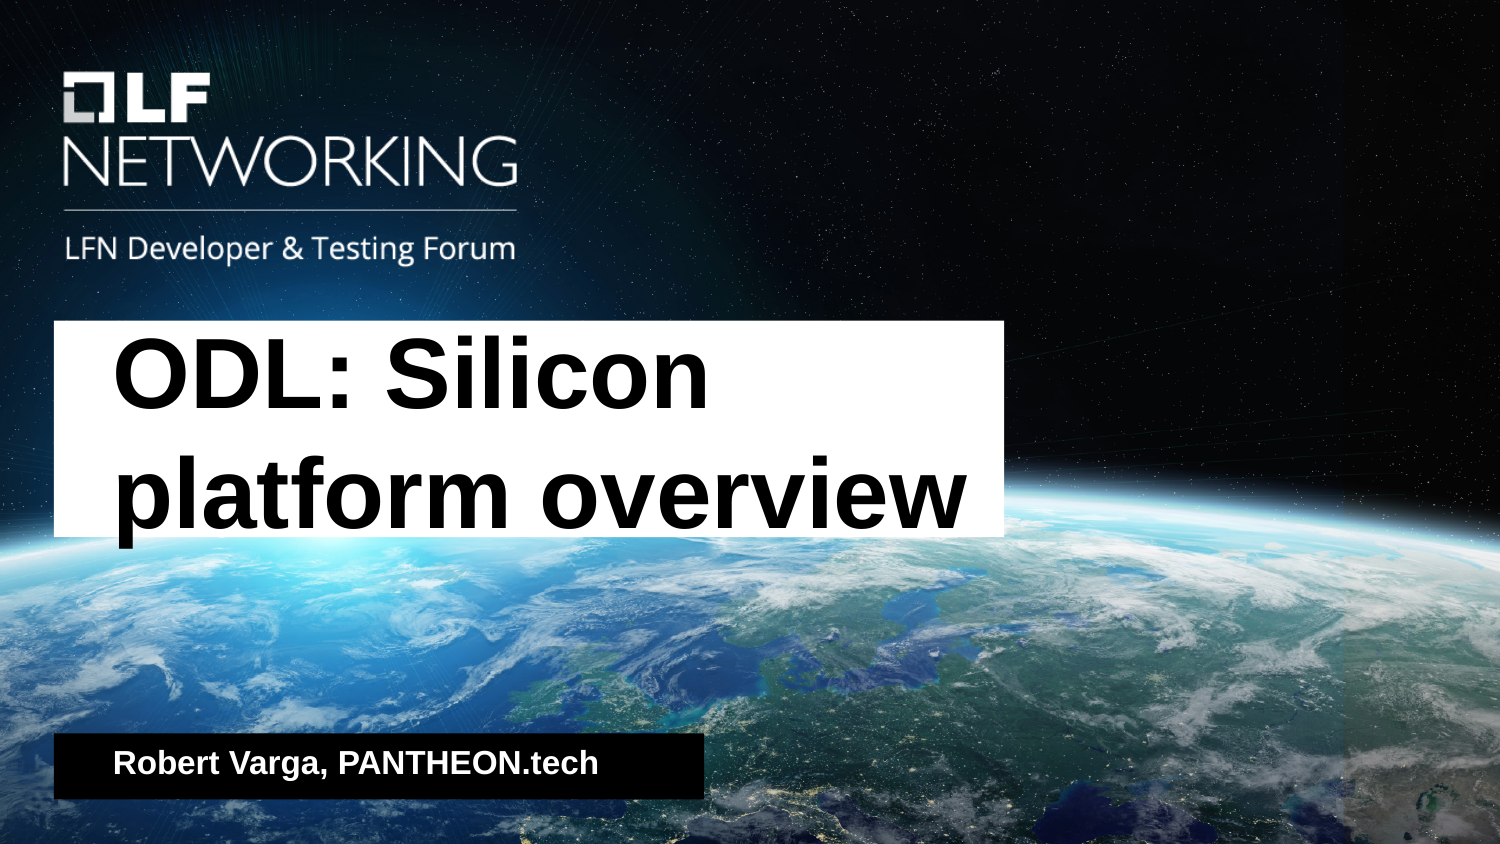

# ODL: Silicon platform overview
Robert Varga, PANTHEON.tech
@twitter